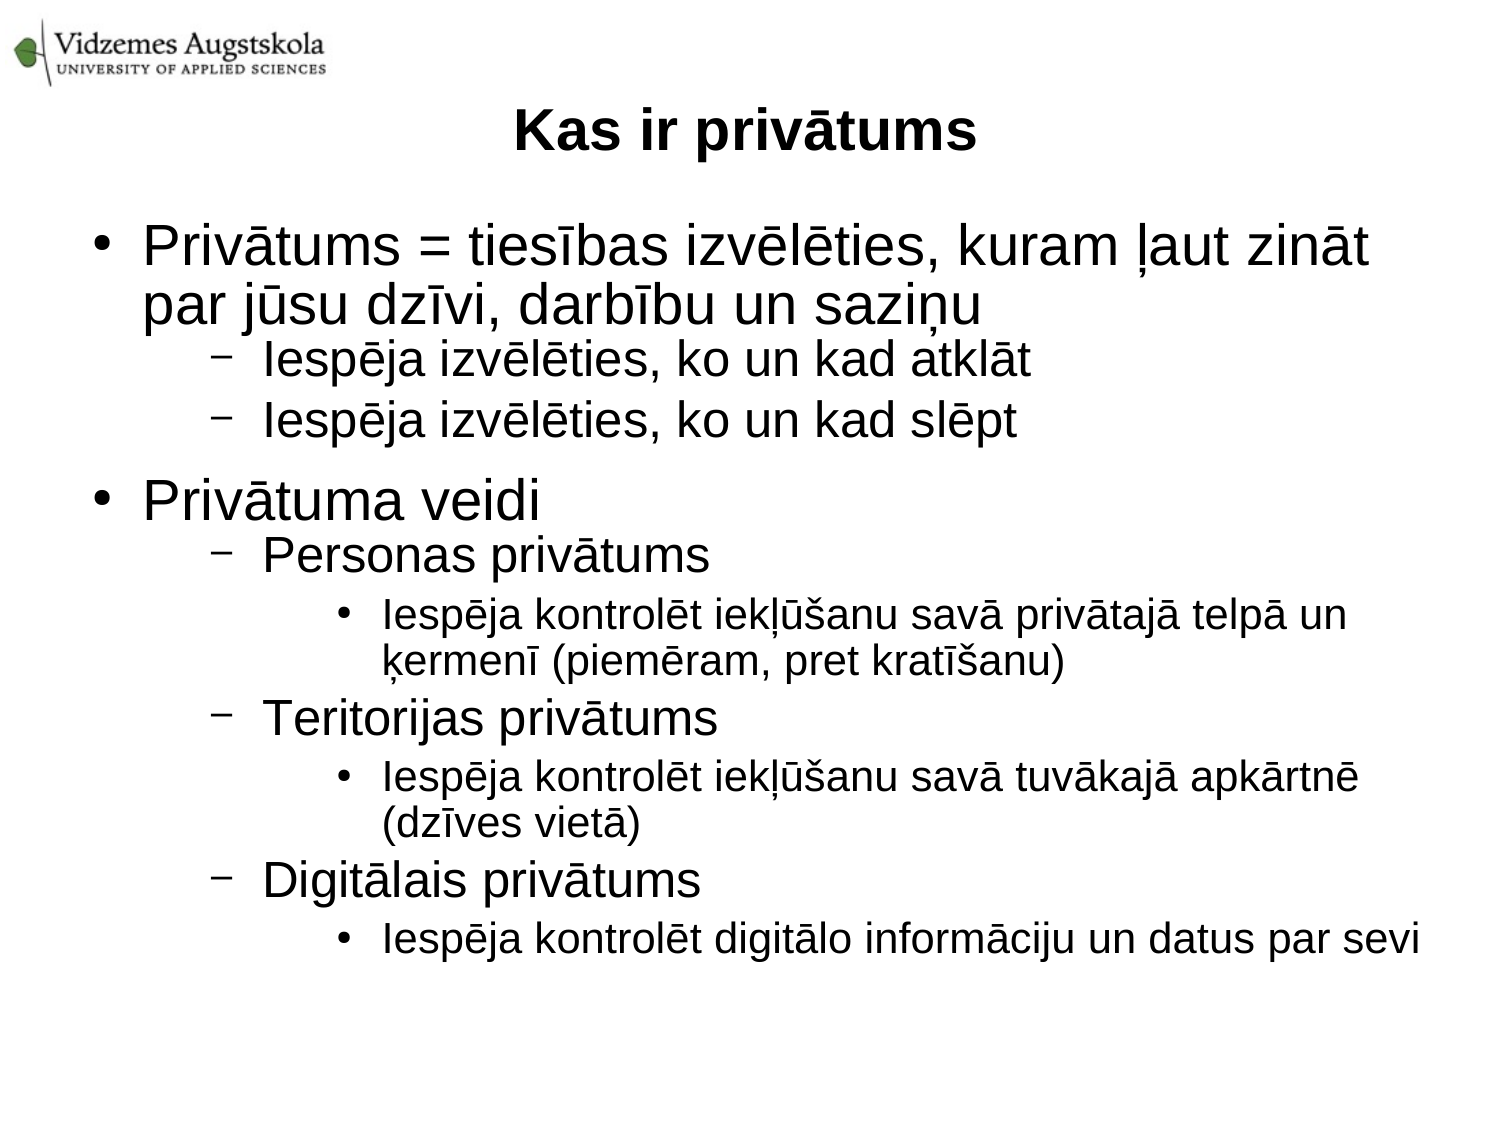

# Kas ir privātums
Privātums = tiesības izvēlēties, kuram ļaut zināt par jūsu dzīvi, darbību un saziņu
Iespēja izvēlēties, ko un kad atklāt
Iespēja izvēlēties, ko un kad slēpt
Privātuma veidi
Personas privātums
Iespēja kontrolēt iekļūšanu savā privātajā telpā un ķermenī (piemēram, pret kratīšanu)
Teritorijas privātums
Iespēja kontrolēt iekļūšanu savā tuvākajā apkārtnē (dzīves vietā)
Digitālais privātums
Iespēja kontrolēt digitālo informāciju un datus par sevi